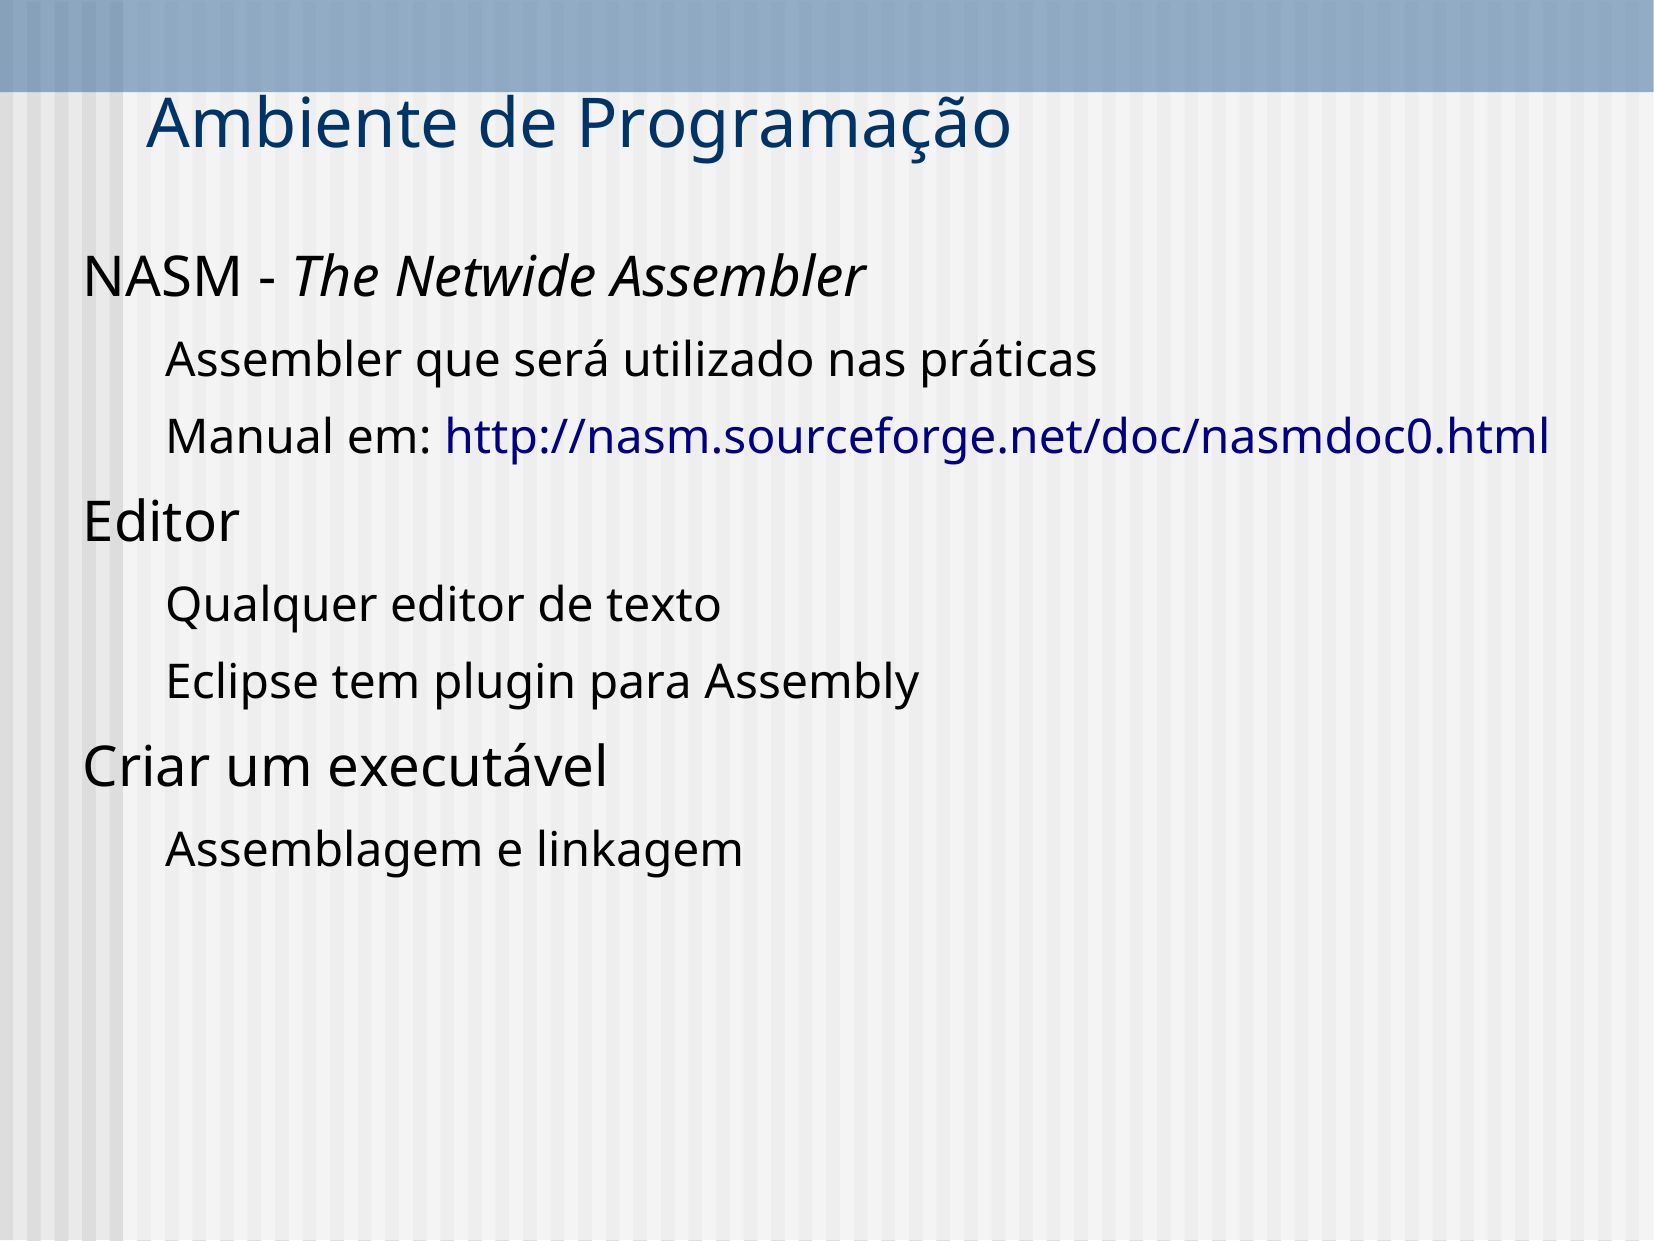

# Ambiente de Programação
NASM - The Netwide Assembler
Assembler que será utilizado nas práticas
Manual em: http://nasm.sourceforge.net/doc/nasmdoc0.html
Editor
Qualquer editor de texto
Eclipse tem plugin para Assembly
Criar um executável
Assemblagem e linkagem